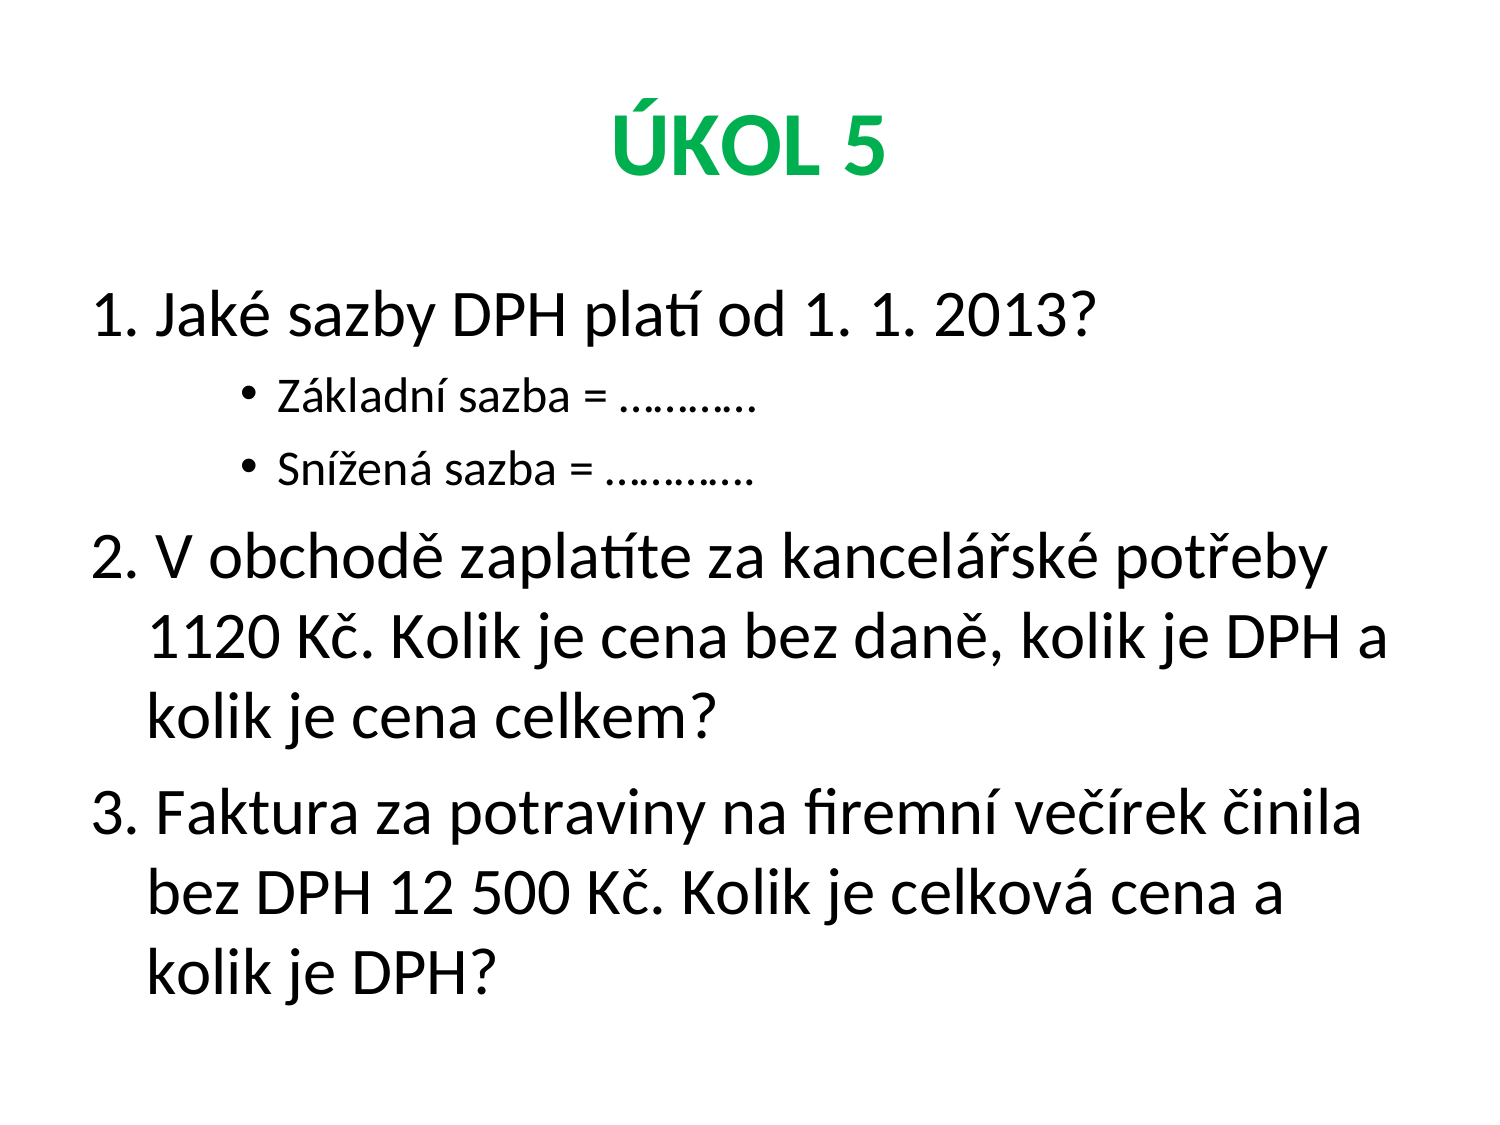

# ÚKOL 5
1. Jaké sazby DPH platí od 1. 1. 2013?
Základní sazba = …………
Snížená sazba = ………….
2. V obchodě zaplatíte za kancelářské potřeby 1120 Kč. Kolik je cena bez daně, kolik je DPH a kolik je cena celkem?
3. Faktura za potraviny na firemní večírek činila bez DPH 12 500 Kč. Kolik je celková cena a kolik je DPH?